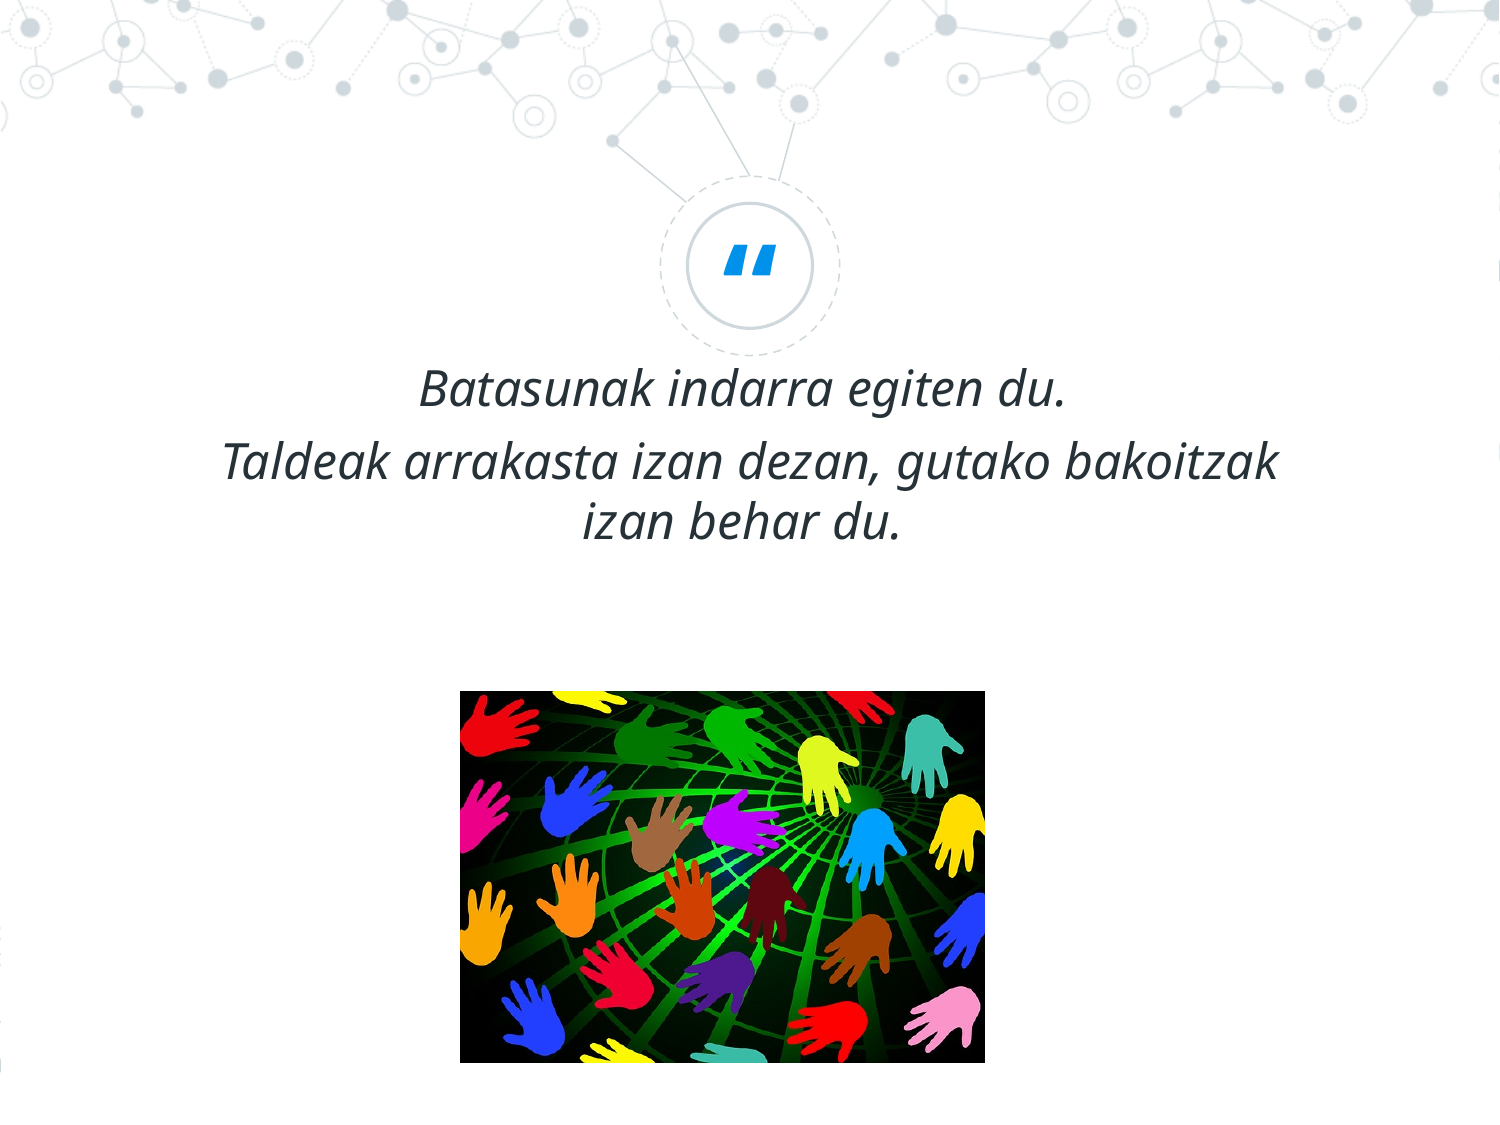

# Batasunak indarra egiten du.
Taldeak arrakasta izan dezan, gutako bakoitzak izan behar du.